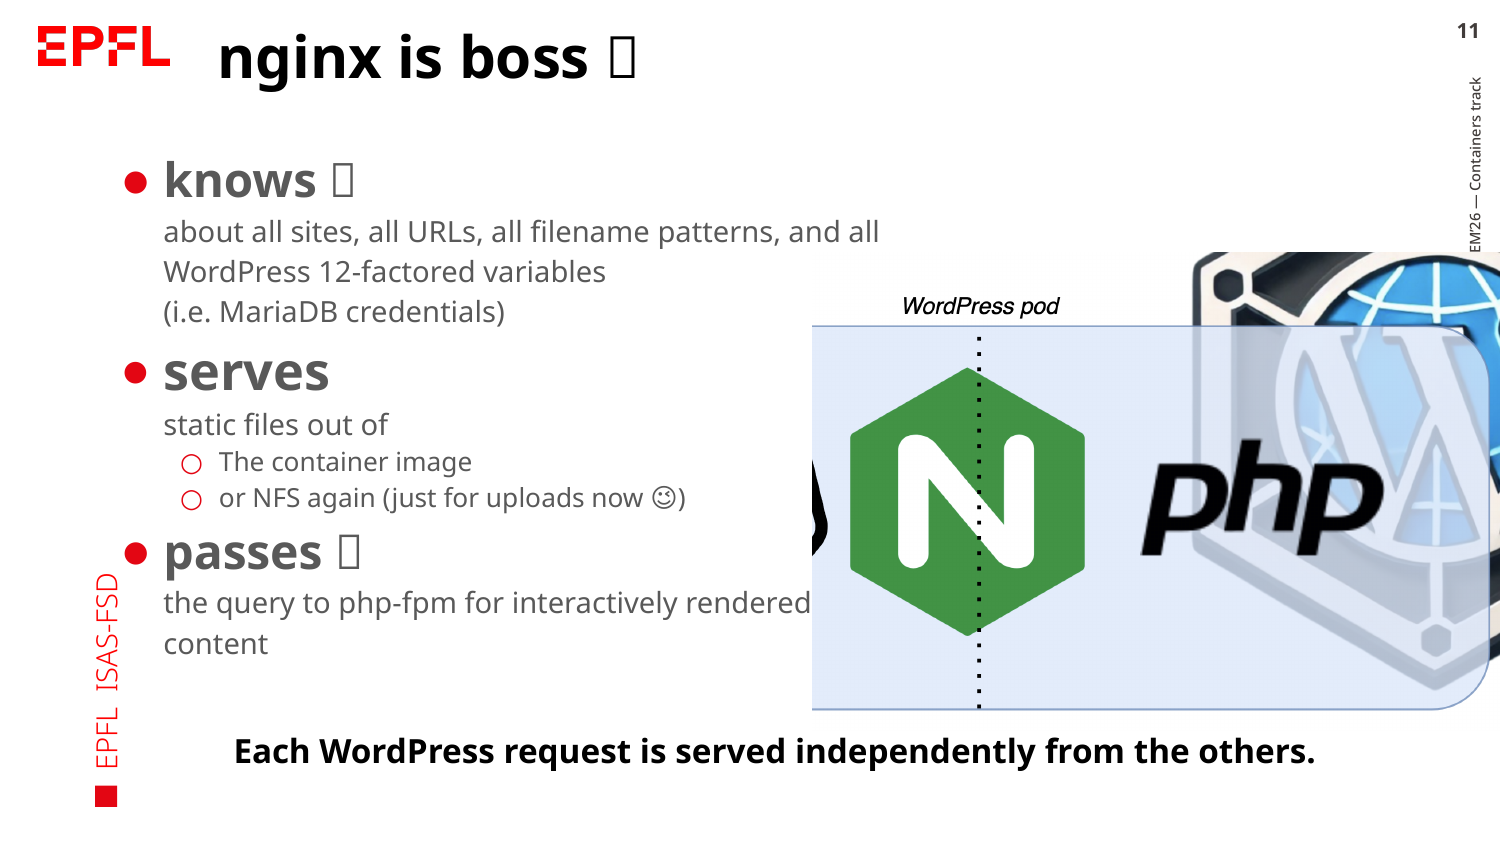

# nginx is boss 👑
knows 🧠
about all sites, all URLs, all filename patterns, and all WordPress 12-factored variables
(i.e. MariaDB credentials)
serves 🧑‍🍳
static files out of
The container image
or NFS again (just for uploads now 😉)
passes 🏈
the query to php-fpm for interactively rendered content
Each WordPress request is served independently from the others.